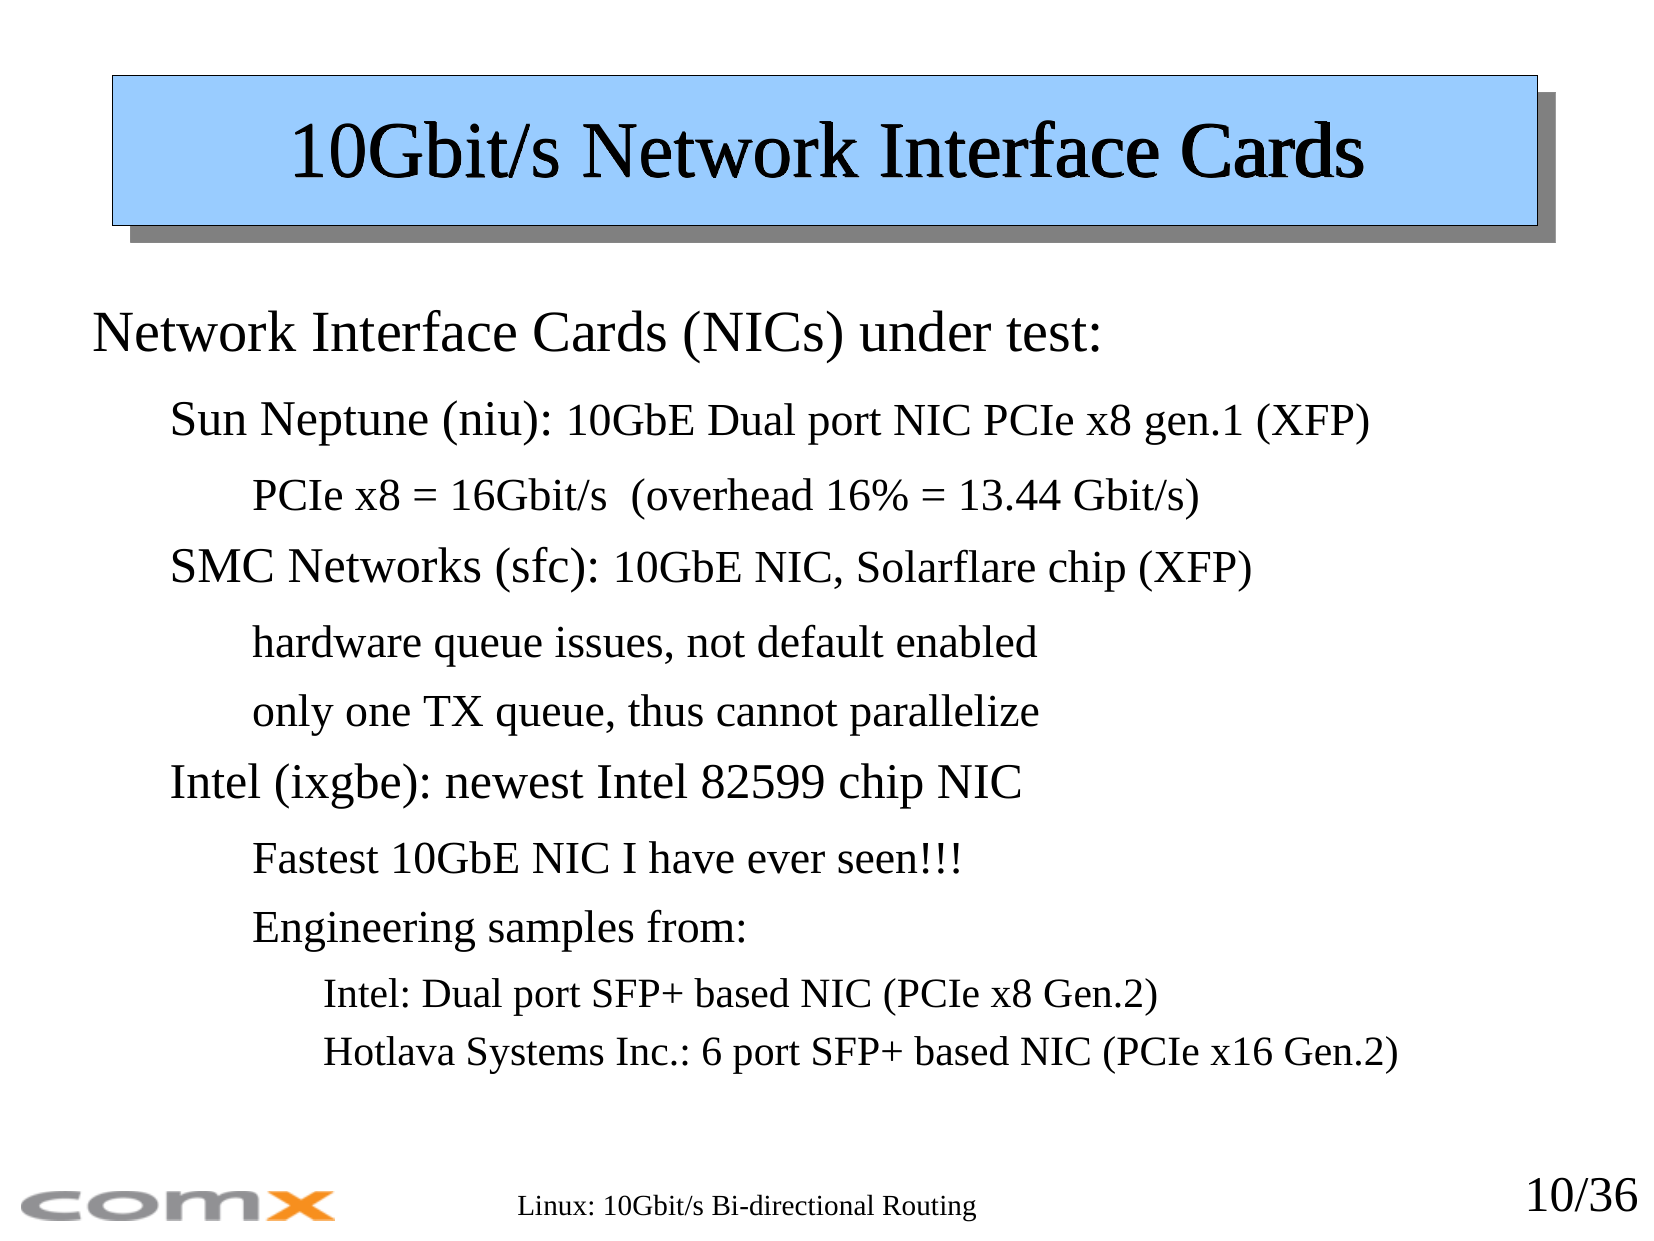

# 10Gbit/s Network Interface Cards
Network Interface Cards (NICs) under test:
Sun Neptune (niu): 10GbE Dual port NIC PCIe x8 gen.1 (XFP)
PCIe x8 = 16Gbit/s (overhead 16% = 13.44 Gbit/s)
SMC Networks (sfc): 10GbE NIC, Solarflare chip (XFP)
hardware queue issues, not default enabled
only one TX queue, thus cannot parallelize
Intel (ixgbe): newest Intel 82599 chip NIC
Fastest 10GbE NIC I have ever seen!!!
Engineering samples from:
Intel: Dual port SFP+ based NIC (PCIe x8 Gen.2)
Hotlava Systems Inc.: 6 port SFP+ based NIC (PCIe x16 Gen.2)